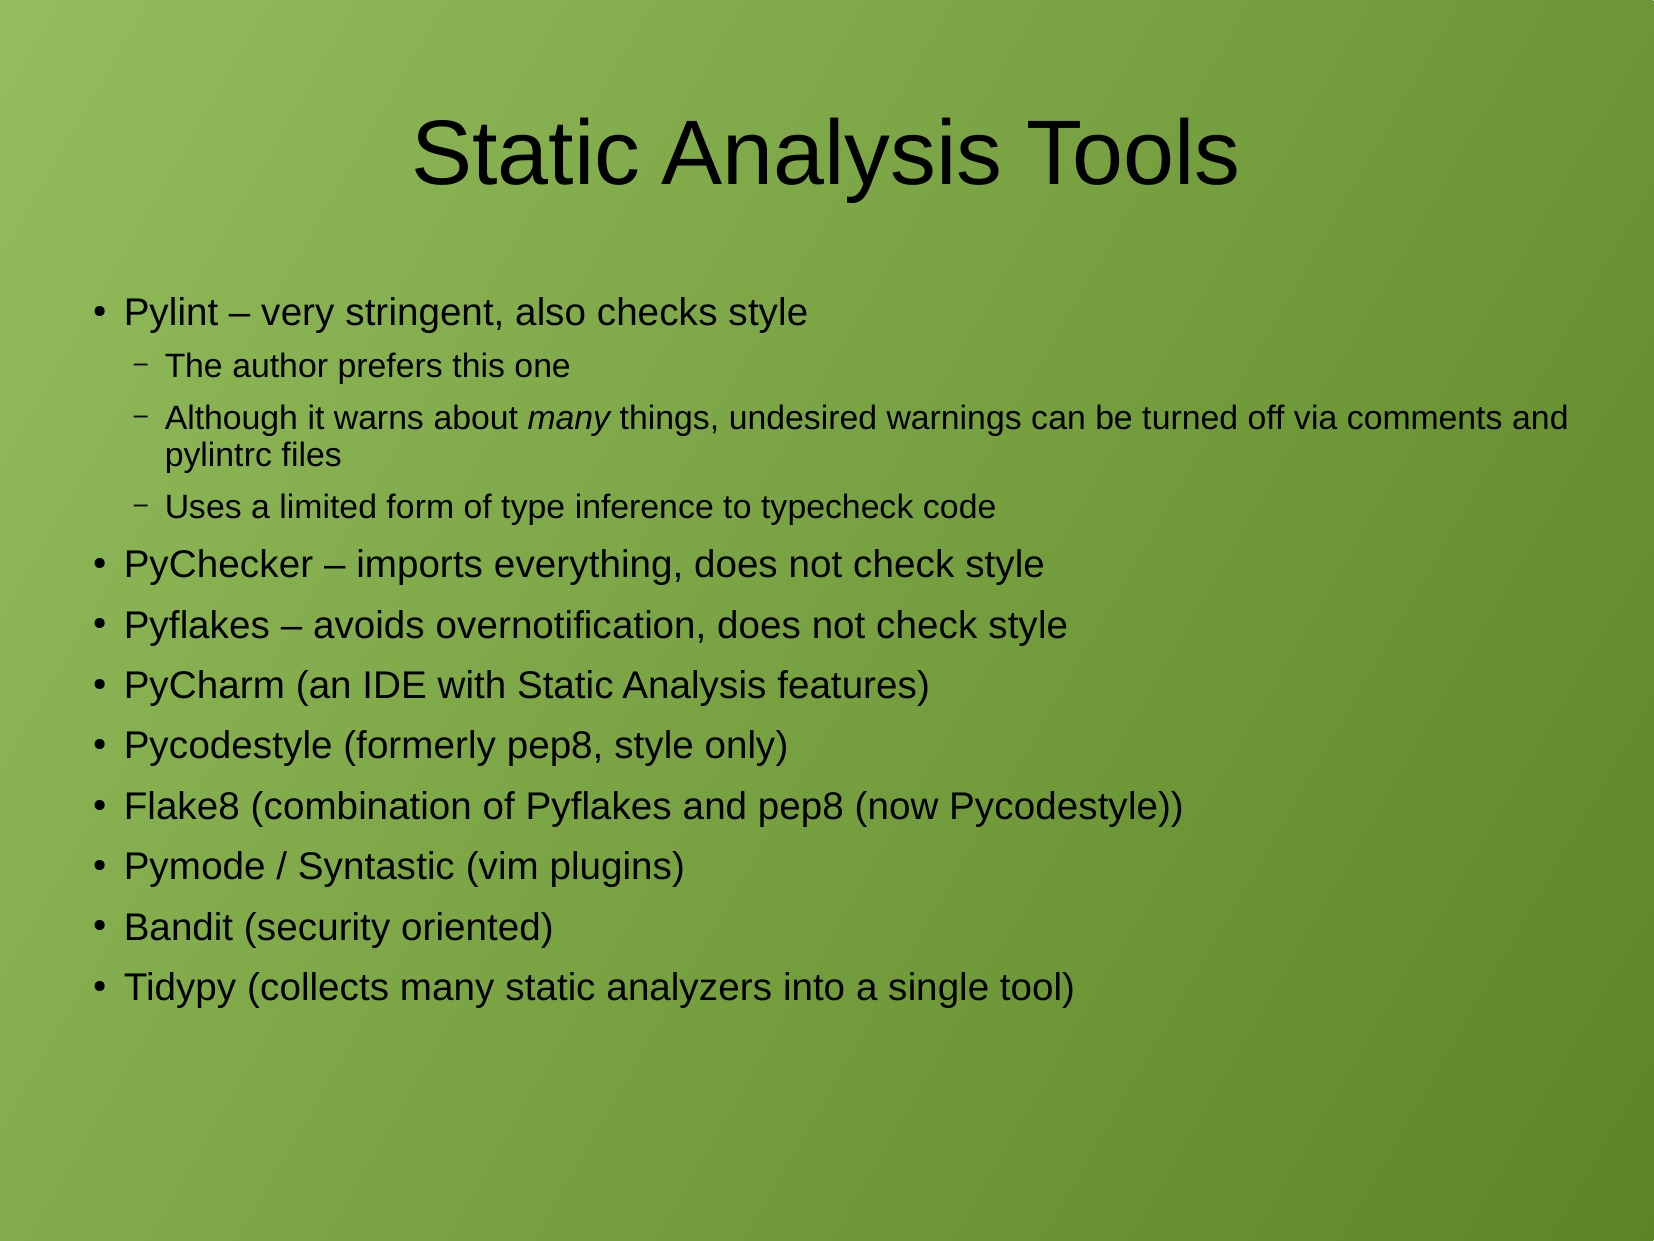

# Static Analysis Tools
Pylint – very stringent, also checks style
The author prefers this one
Although it warns about many things, undesired warnings can be turned off via comments and pylintrc files
Uses a limited form of type inference to typecheck code
PyChecker – imports everything, does not check style
Pyflakes – avoids overnotification, does not check style
PyCharm (an IDE with Static Analysis features)
Pycodestyle (formerly pep8, style only)
Flake8 (combination of Pyflakes and pep8 (now Pycodestyle))
Pymode / Syntastic (vim plugins)
Bandit (security oriented)
Tidypy (collects many static analyzers into a single tool)